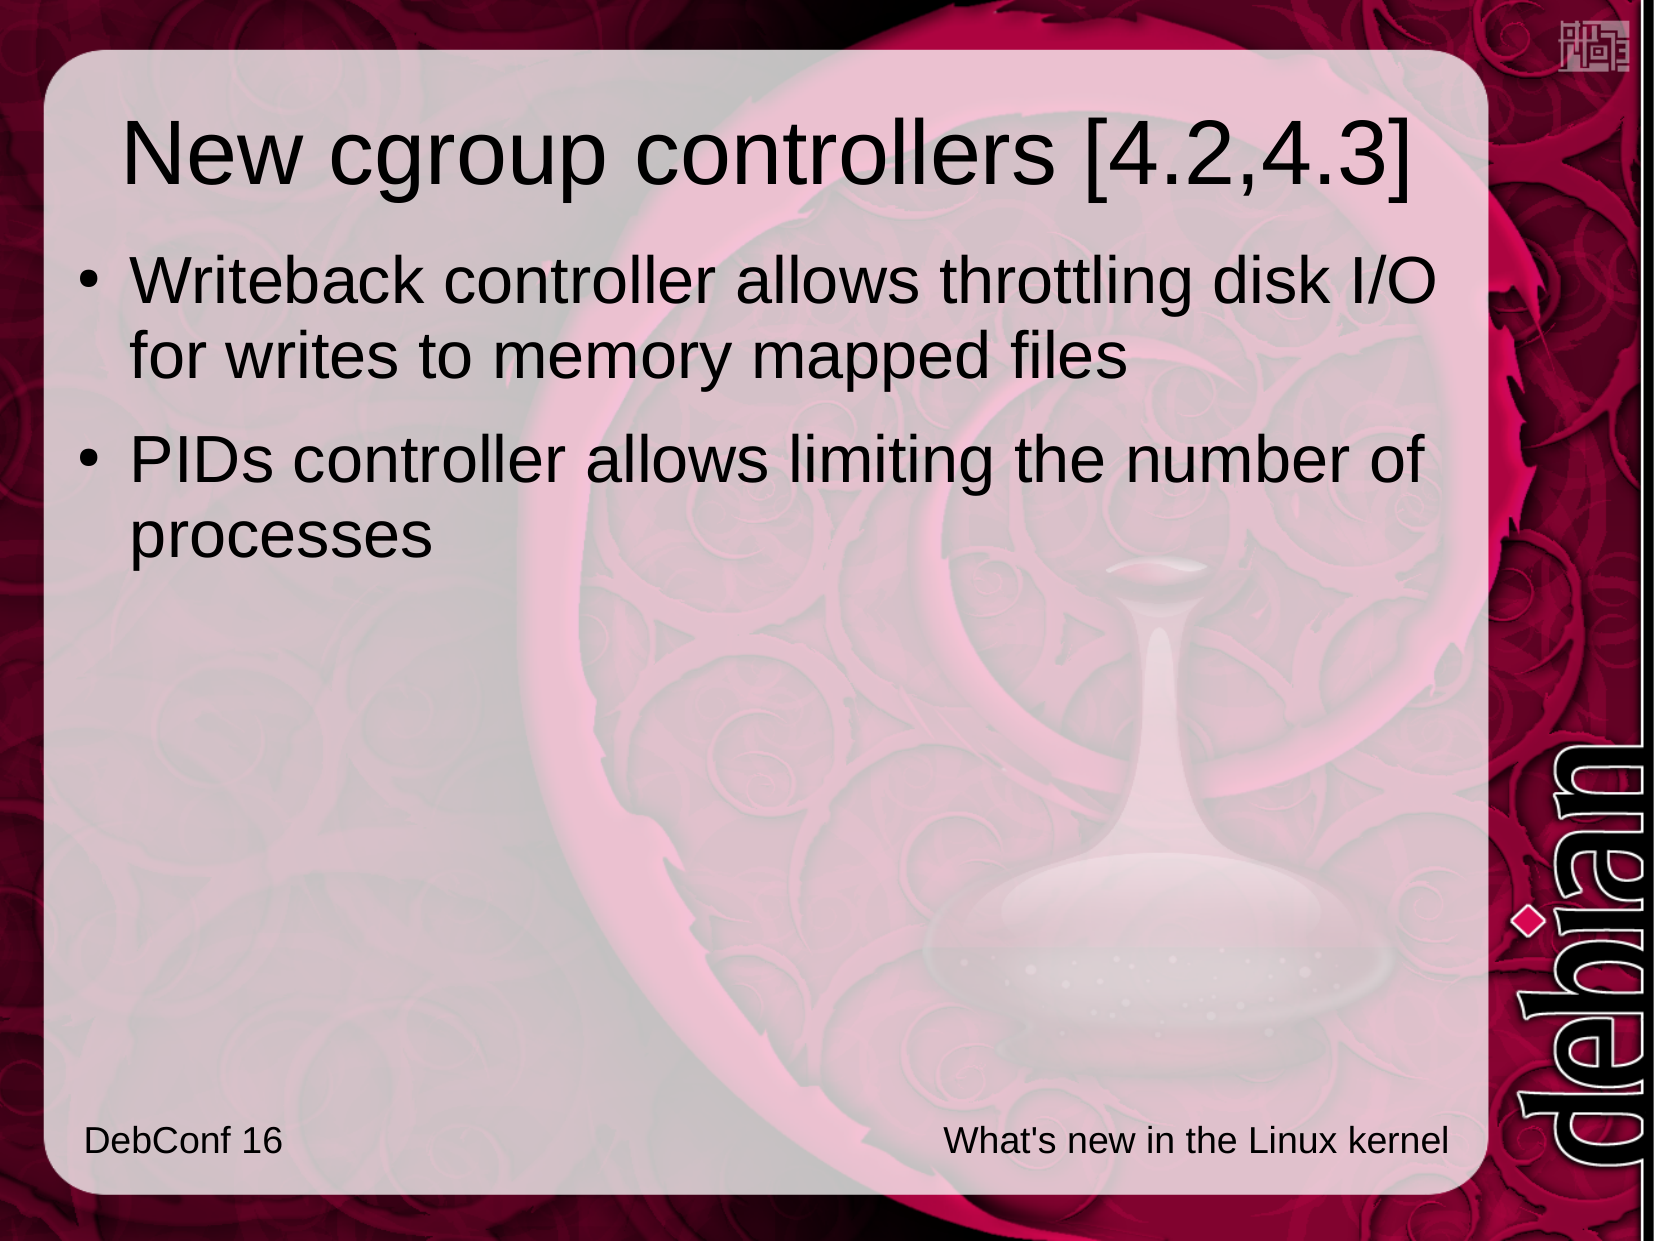

# New cgroup controllers [4.2,4.3]
Writeback controller allows throttling disk I/O for writes to memory mapped files
PIDs controller allows limiting the number of processes